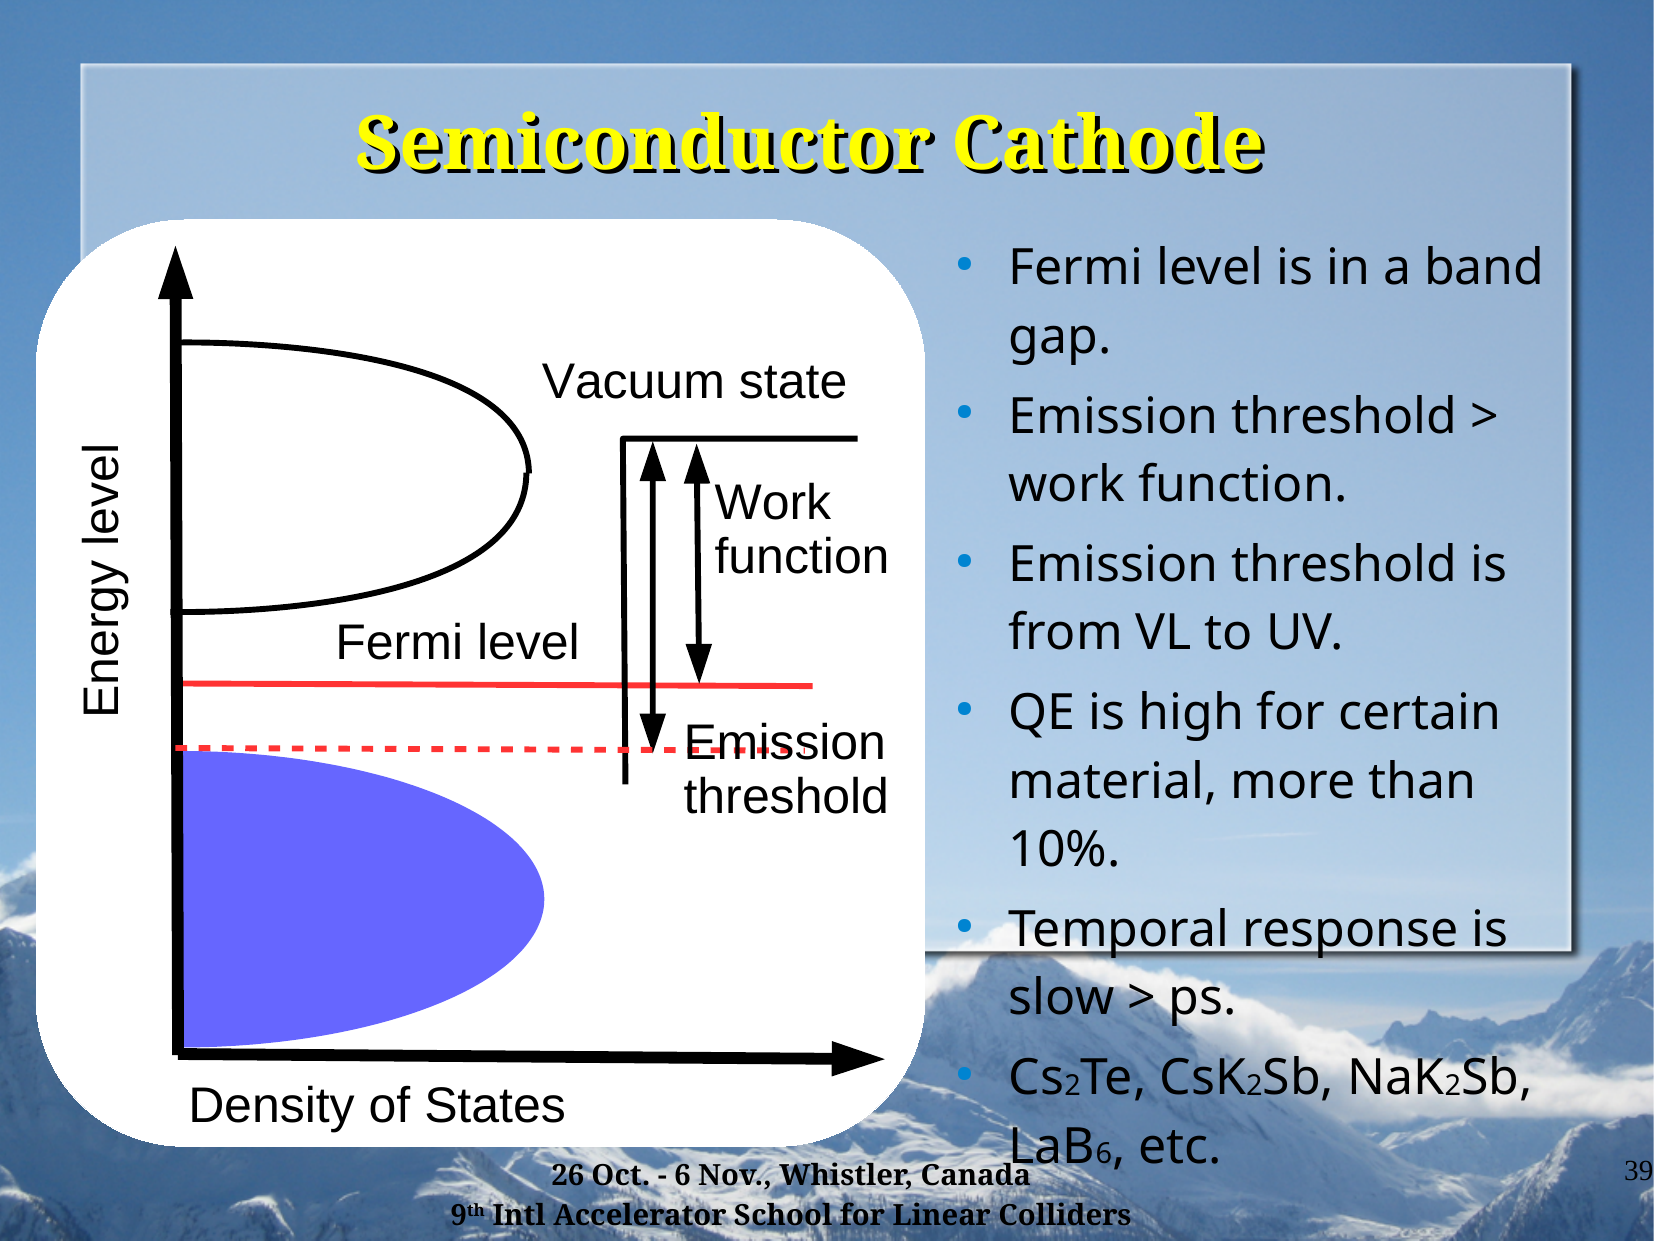

# Semiconductor Cathode
Fermi level is in a band gap.
Emission threshold > work function.
Emission threshold is from VL to UV.
QE is high for certain material, more than 10%.
Temporal response is slow > ps.
Cs2Te, CsK2Sb, NaK2Sb, LaB6, etc.
Vacuum state
Work
function
Energy level
Fermi level
Emission
threshold
Density of States
39